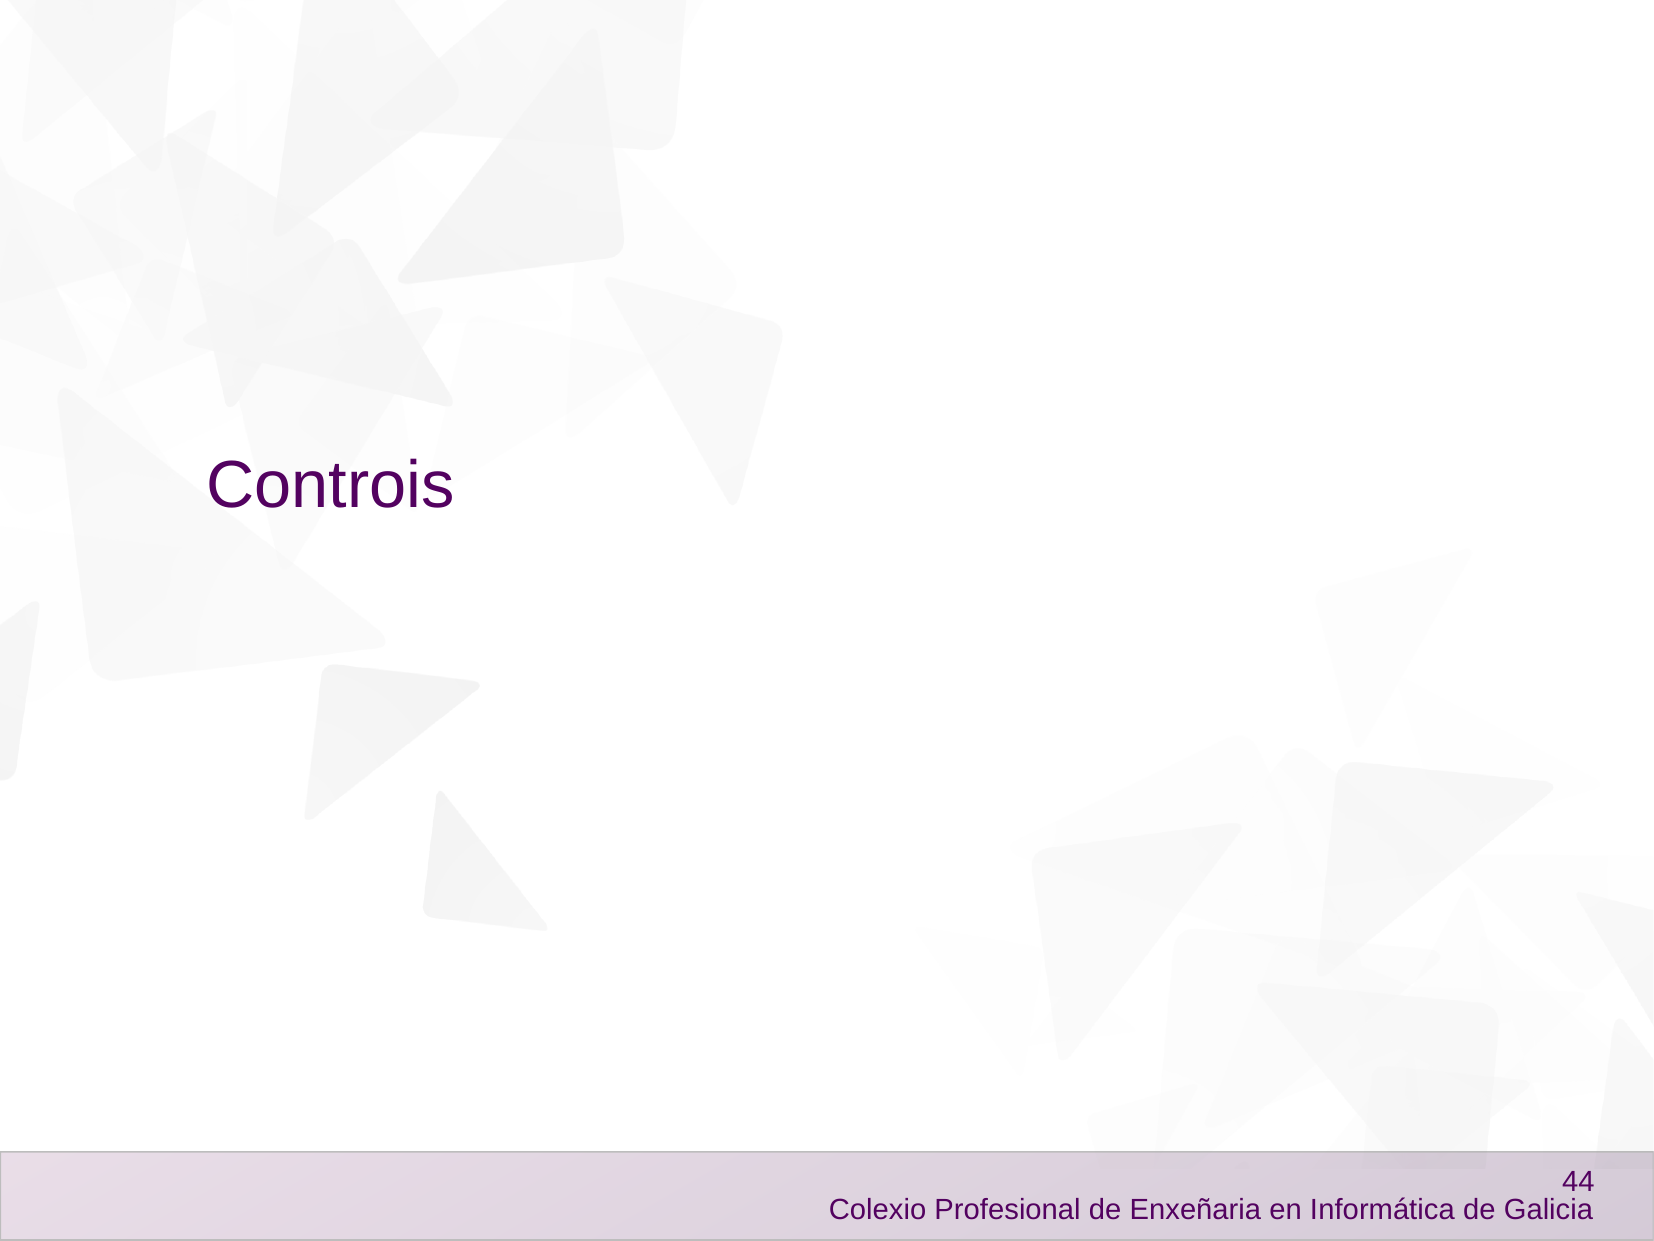

# Controis
44
Colexio Profesional de Enxeñaria en Informática de Galicia